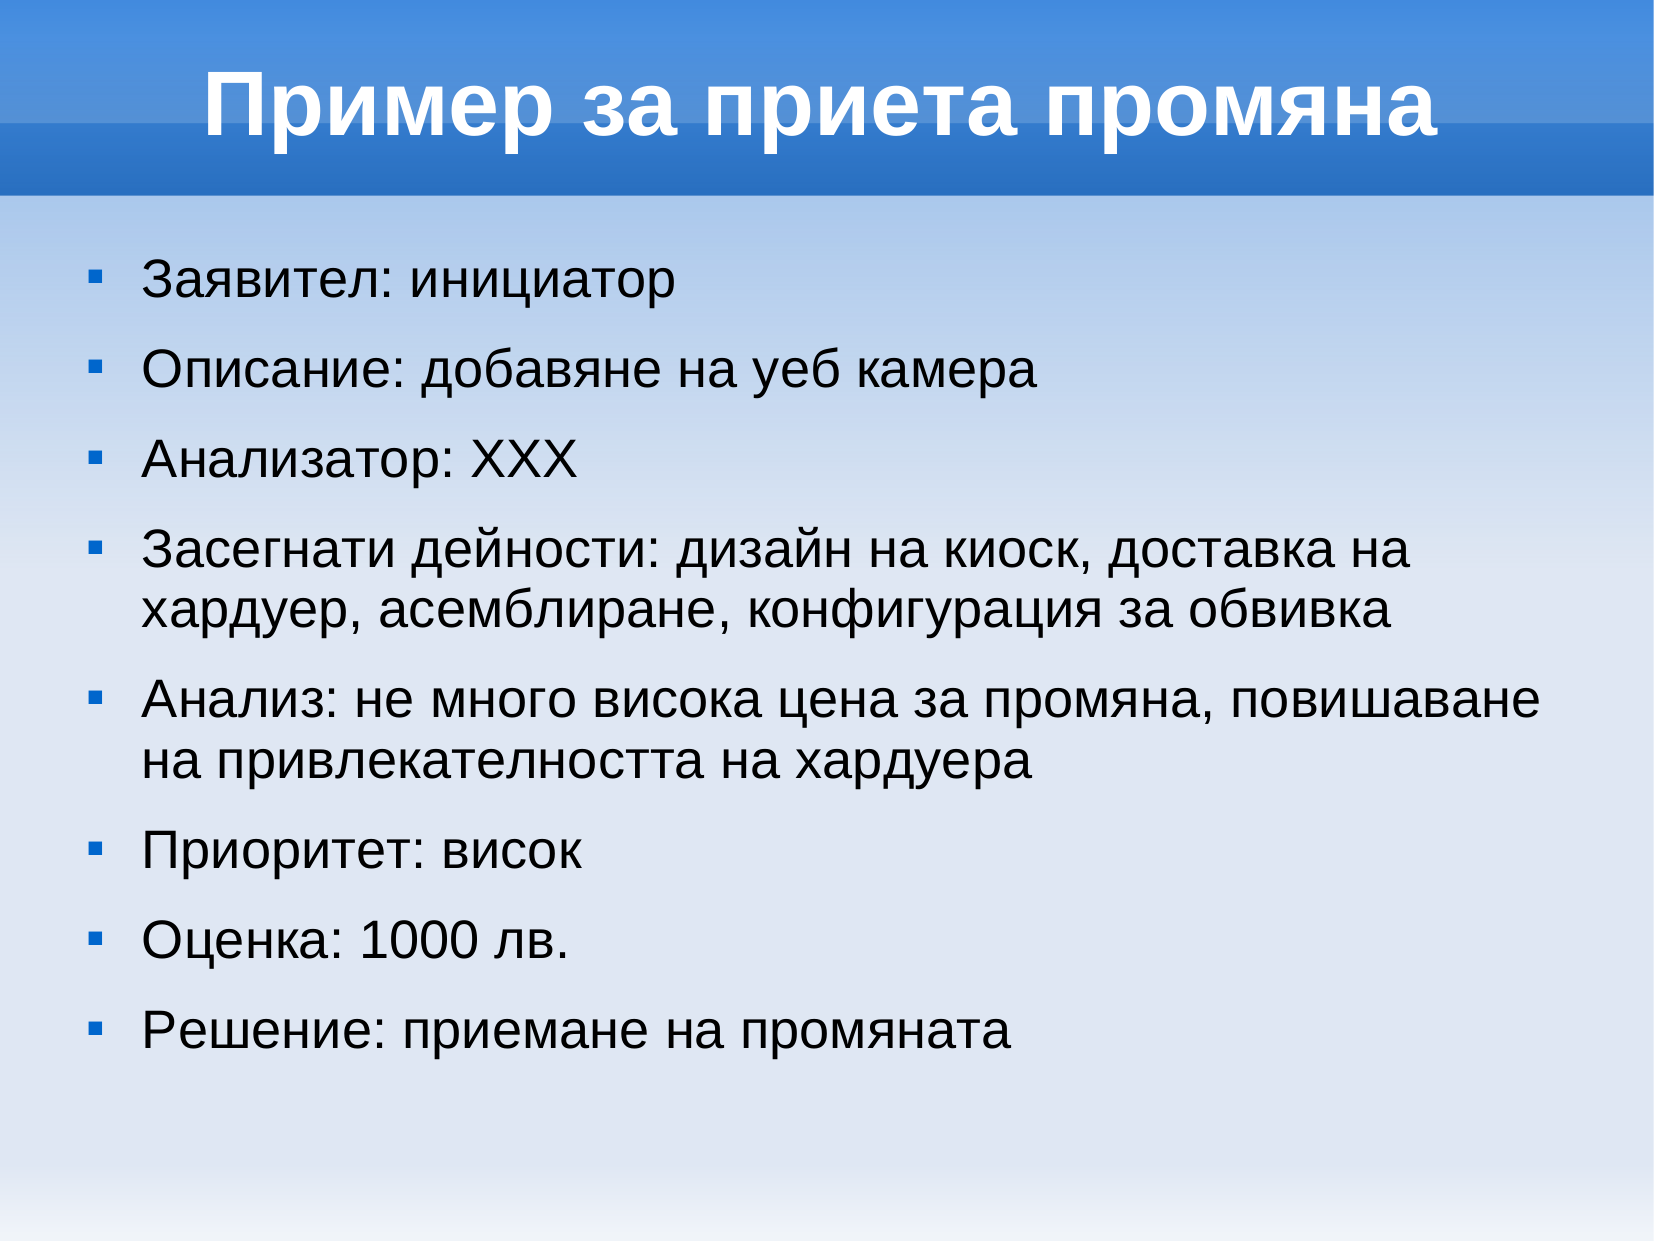

# Пример за приета промяна
Заявител: инициатор
Описание: добавяне на уеб камера
Анализатор: ХХХ
Засегнати дейности: дизайн на киоск, доставка на хардуер, асемблиране, конфигурация за обвивка
Анализ: не много висока цена за промяна, повишаване на привлекателността на хардуера
Приоритет: висок
Оценка: 1000 лв.
Решение: приемане на промяната